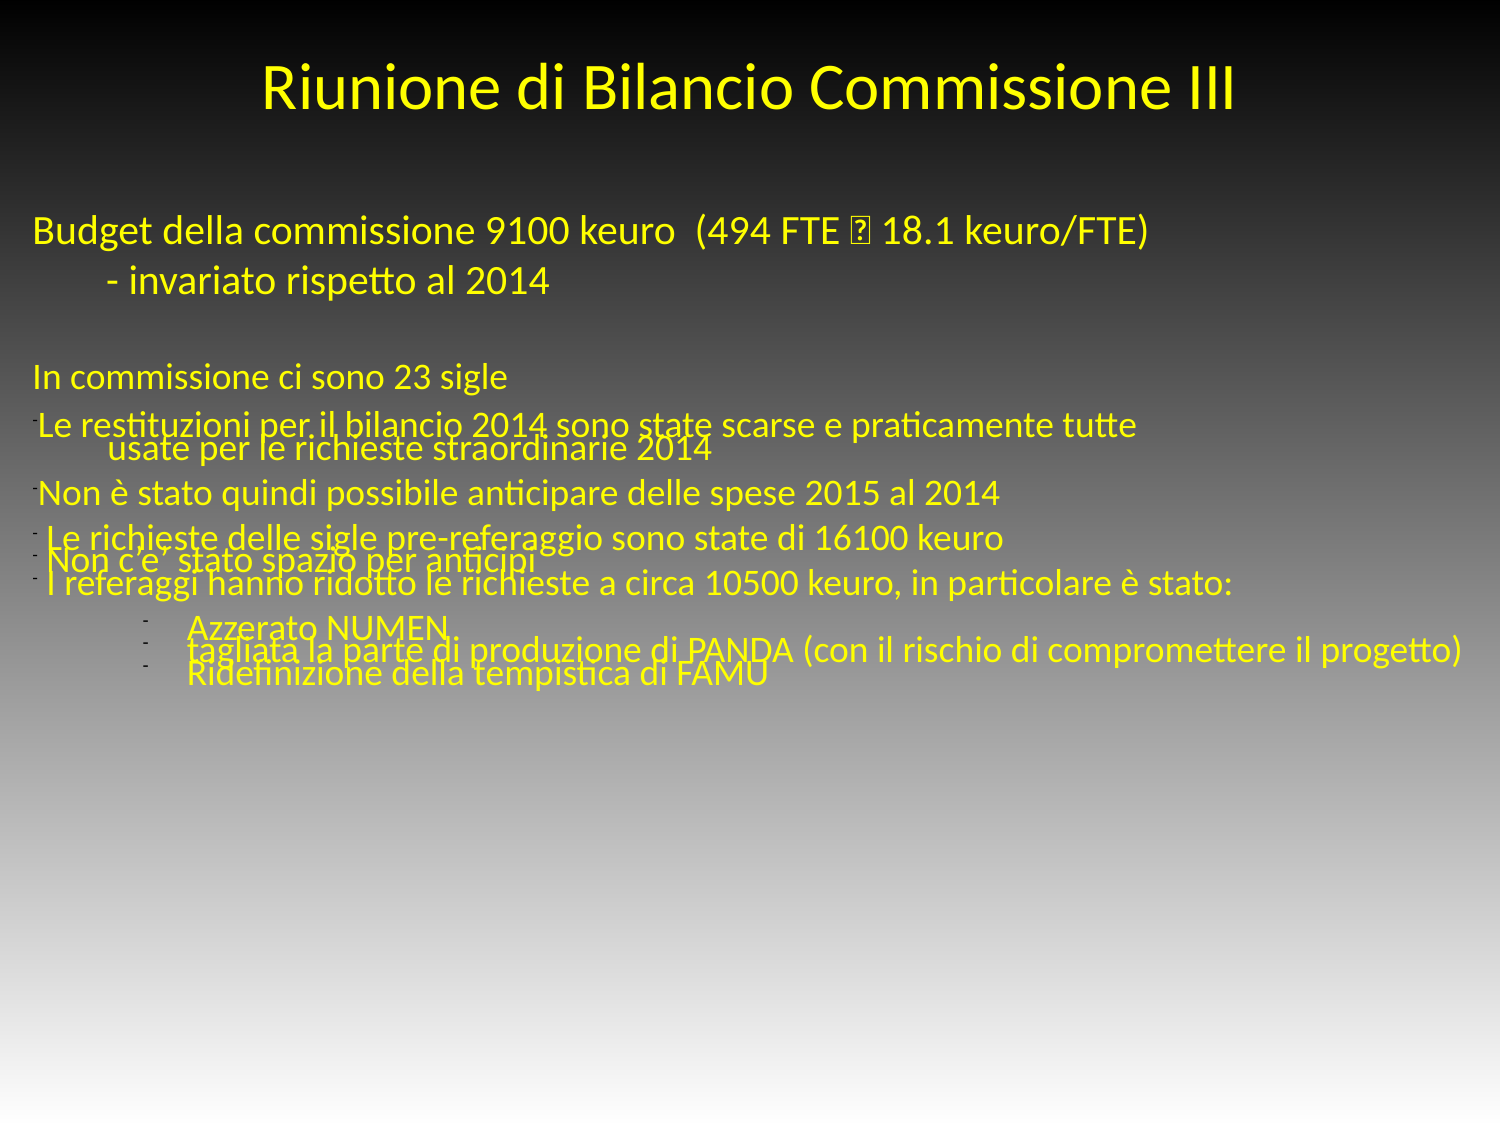

Riunione di Bilancio Commissione III
Budget della commissione 9100 keuro (494 FTE  18.1 keuro/FTE)
	- invariato rispetto al 2014
In commissione ci sono 23 sigle
Le restituzioni per il bilancio 2014 sono state scarse e praticamente tutte
usate per le richieste straordinarie 2014
Non è stato quindi possibile anticipare delle spese 2015 al 2014
 Le richieste delle sigle pre-referaggio sono state di 16100 keuro
 Non c’e’ stato spazio per anticipi
 I referaggi hanno ridotto le richieste a circa 10500 keuro, in particolare è stato:
 Azzerato NUMEN
 tagliata la parte di produzione di PANDA (con il rischio di compromettere il progetto)
 Ridefinizione della tempistica di FAMU